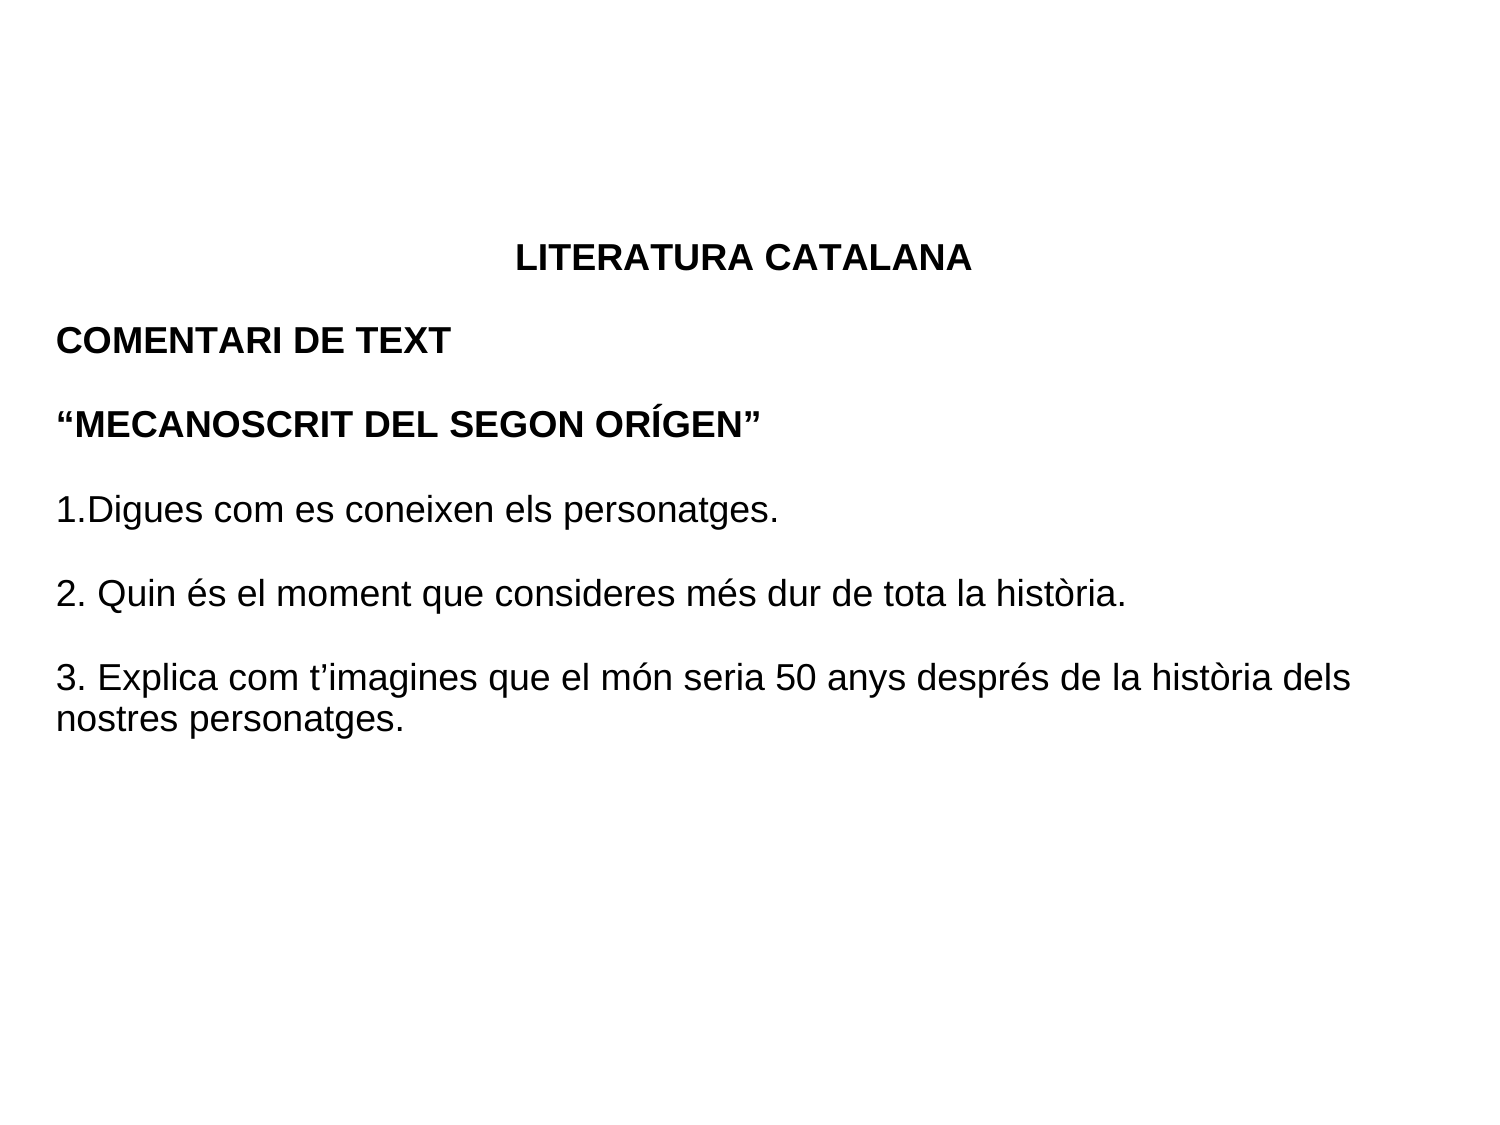

LITERATURA CATALANA
COMENTARI DE TEXT
“MECANOSCRIT DEL SEGON ORÍGEN”
1.Digues com es coneixen els personatges.
2. Quin és el moment que consideres més dur de tota la història.
3. Explica com t’imagines que el món seria 50 anys després de la història dels nostres personatges.